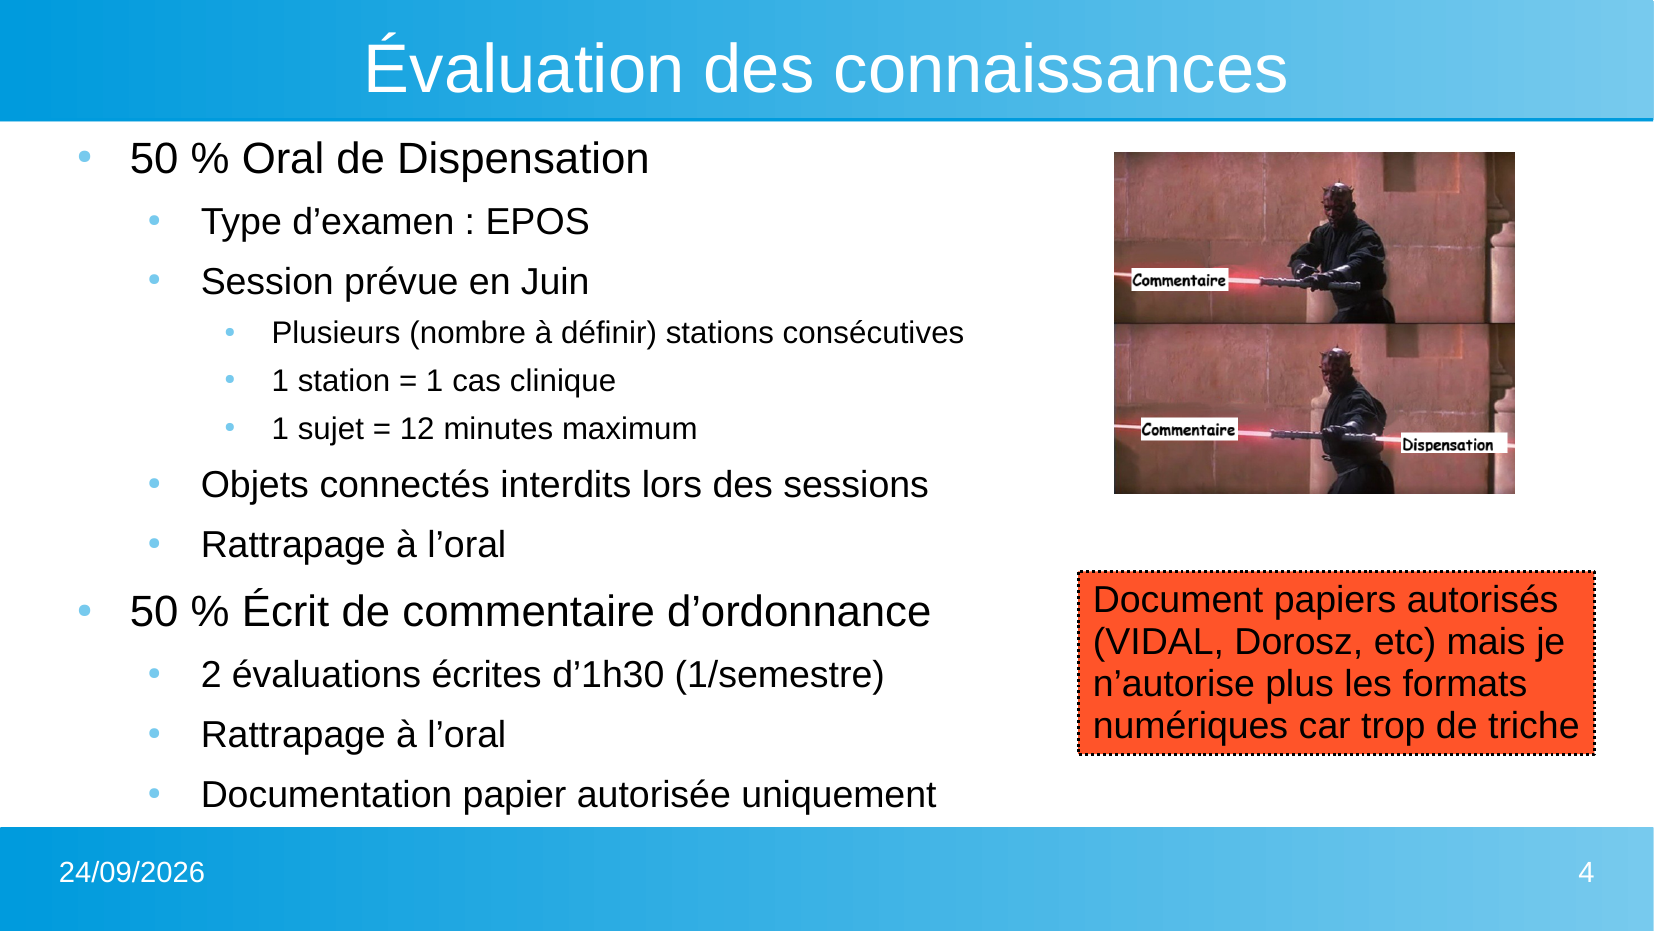

# Évaluation des connaissances
50 % Oral de Dispensation
Type d’examen : EPOS
Session prévue en Juin
Plusieurs (nombre à définir) stations consécutives
1 station = 1 cas clinique
1 sujet = 12 minutes maximum
Objets connectés interdits lors des sessions
Rattrapage à l’oral
50 % Écrit de commentaire d’ordonnance
2 évaluations écrites d’1h30 (1/semestre)
Rattrapage à l’oral
Documentation papier autorisée uniquement
Document papiers autorisés (VIDAL, Dorosz, etc) mais je n’autorise plus les formats numériques car trop de triche
4